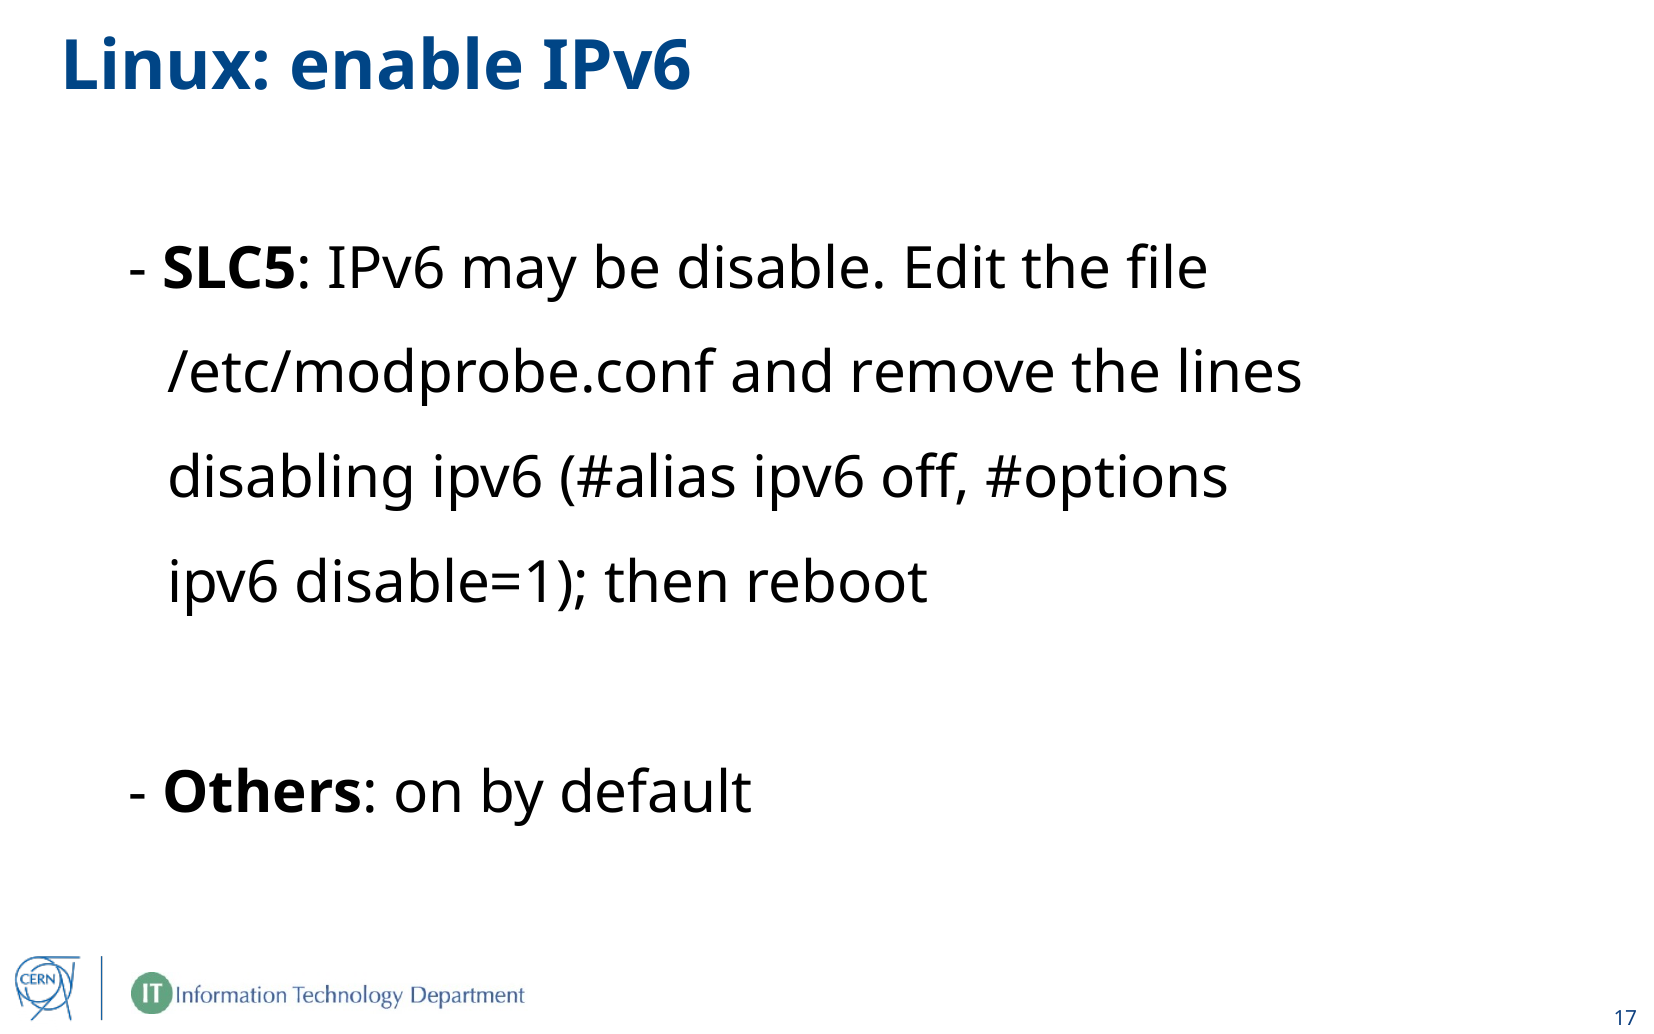

# Linux: enable IPv6
- SLC5: IPv6 may be disable. Edit the file /etc/modprobe.conf and remove the lines disabling ipv6 (#alias ipv6 off, #options ipv6 disable=1); then reboot
- Others: on by default